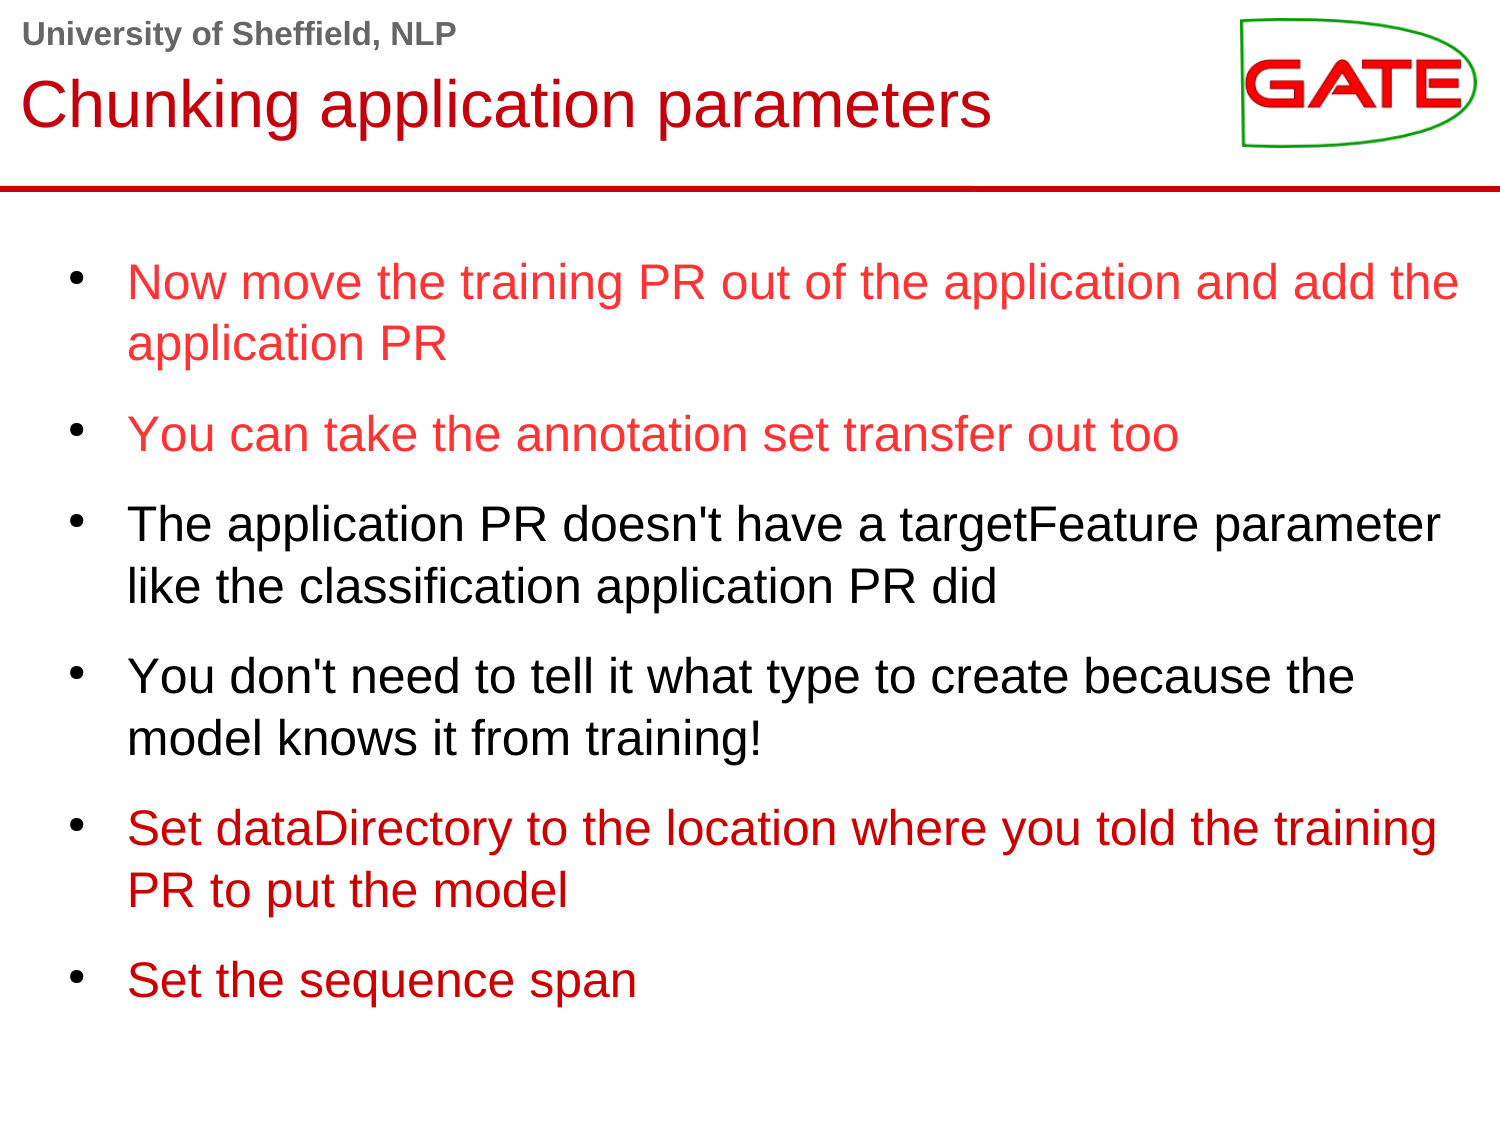

# Chunking application parameters
Now move the training PR out of the application and add the application PR
You can take the annotation set transfer out too
The application PR doesn't have a targetFeature parameter like the classification application PR did
You don't need to tell it what type to create because the model knows it from training!
Set dataDirectory to the location where you told the training PR to put the model
Set the sequence span